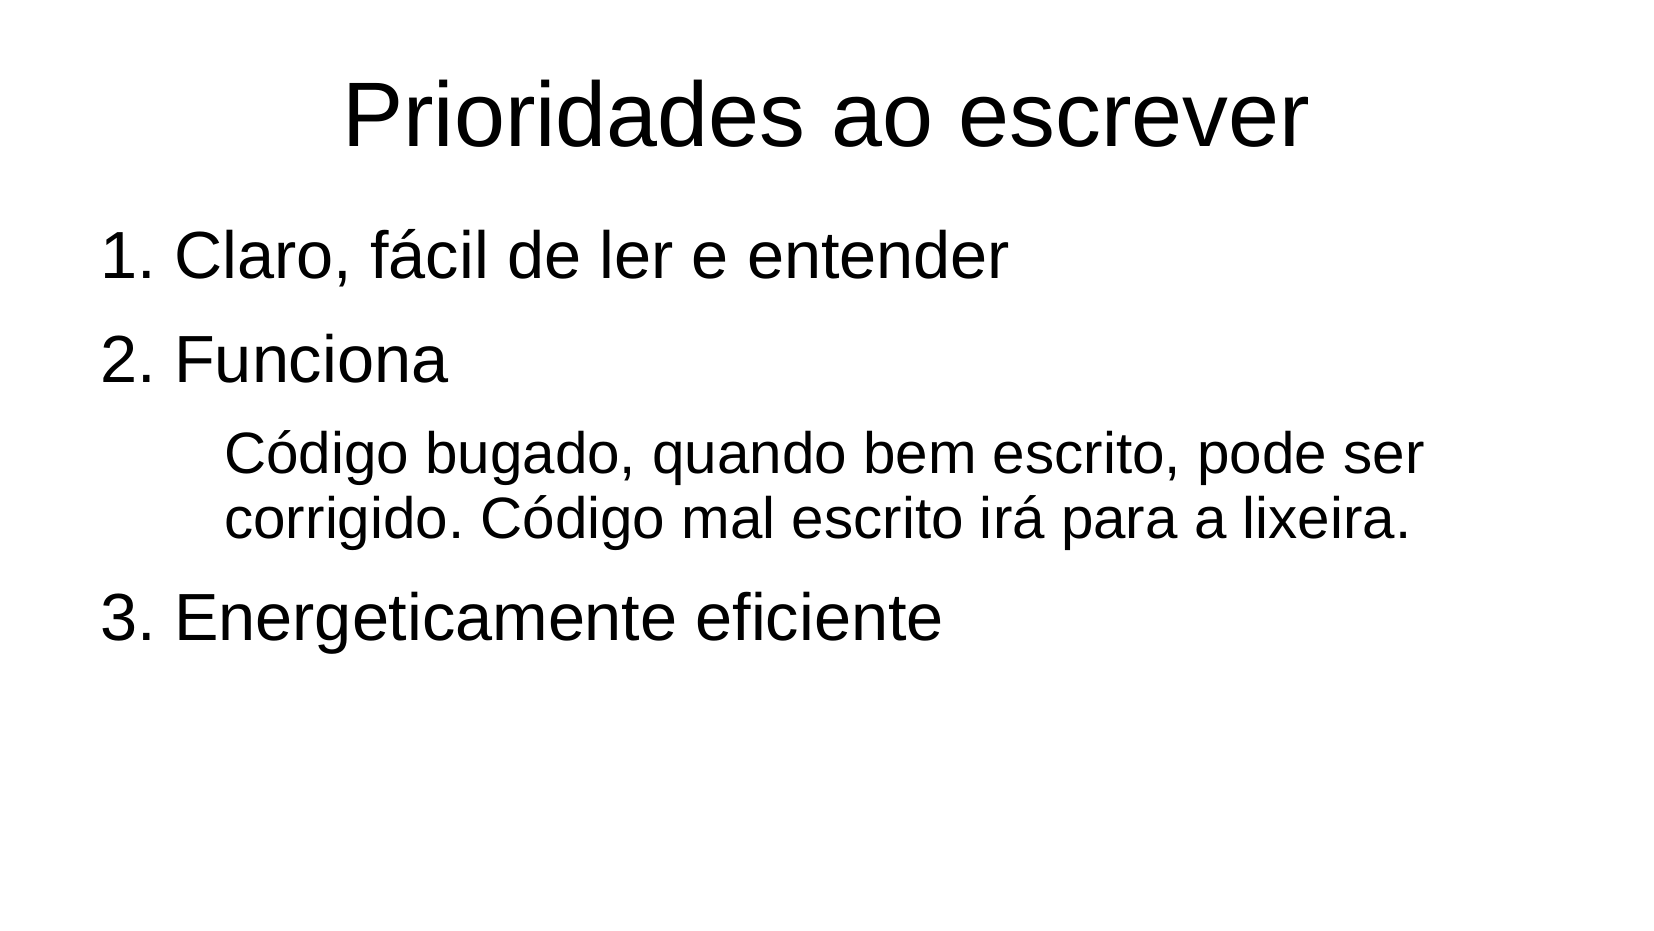

# Prioridades ao escrever
 Claro, fácil de ler e entender
 Funciona
Código bugado, quando bem escrito, pode ser corrigido. Código mal escrito irá para a lixeira.
 Energeticamente eficiente